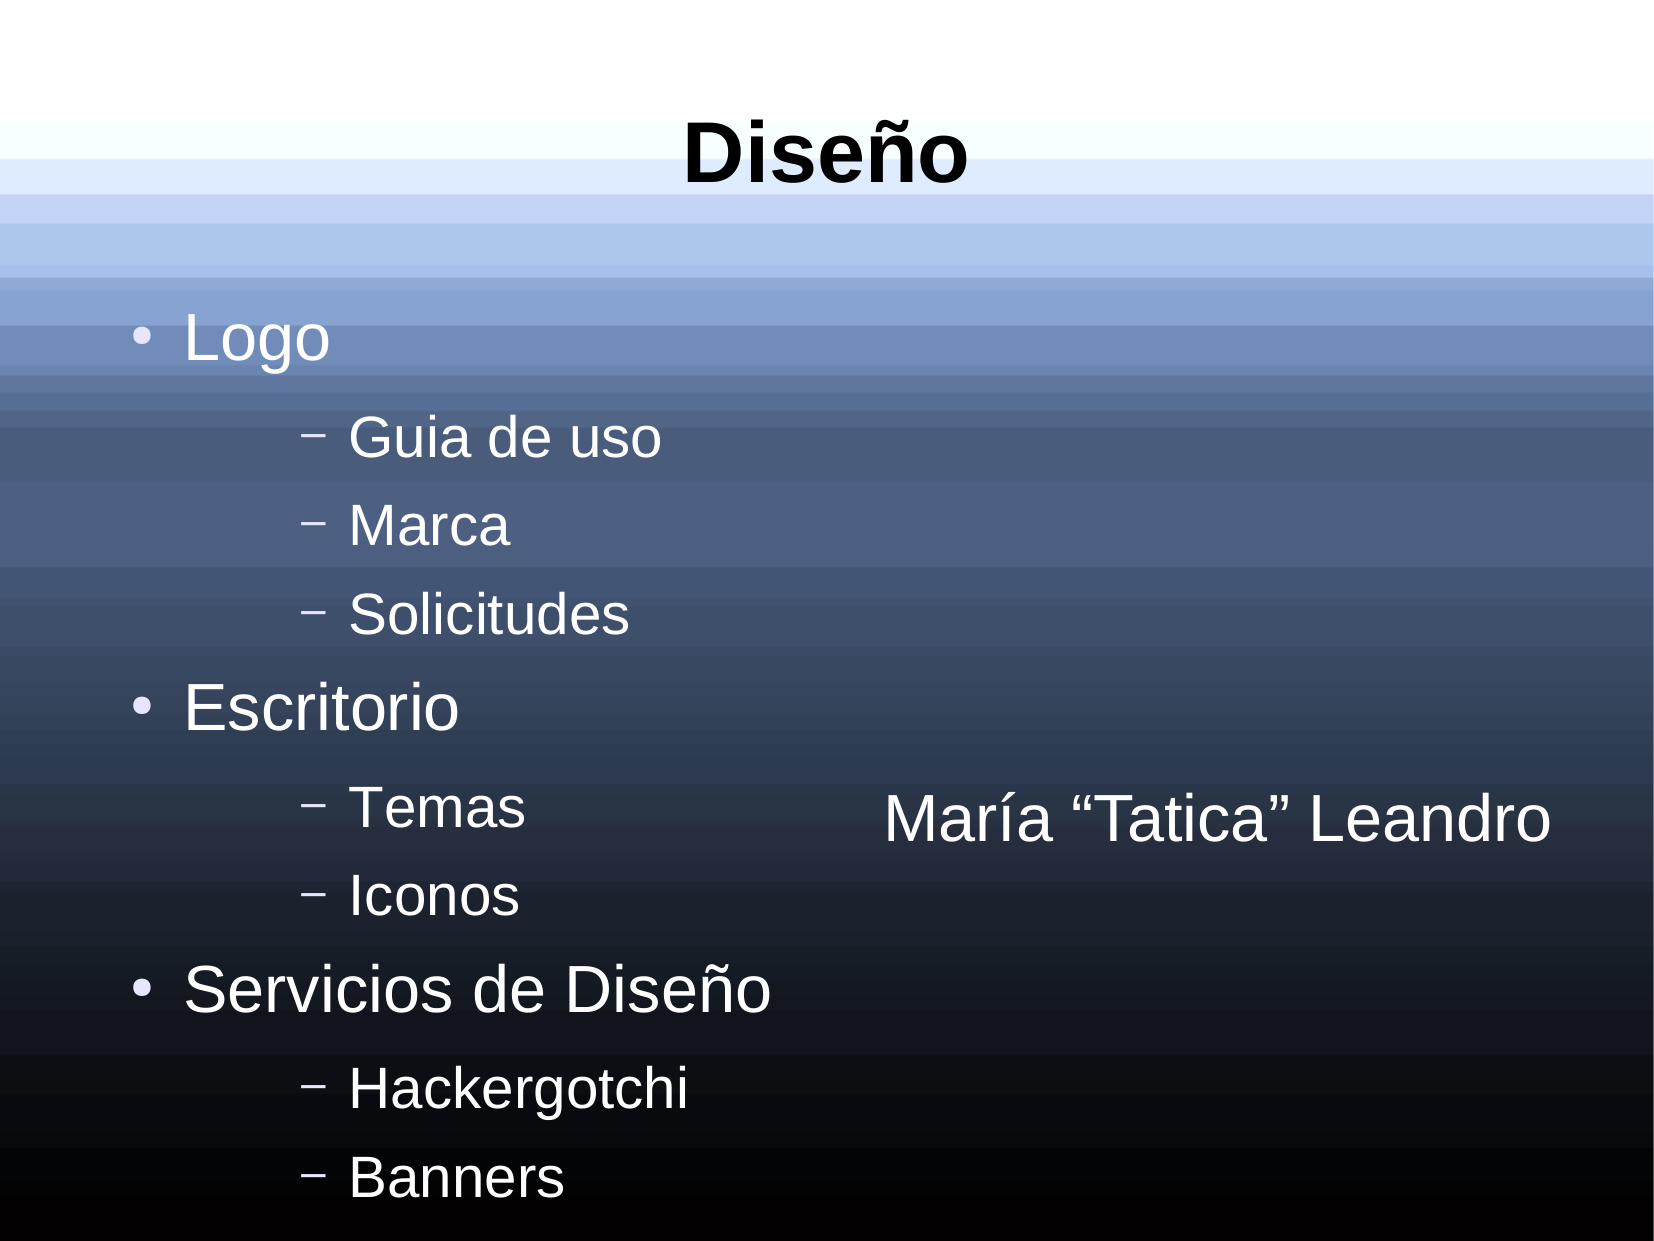

# Diseño
Logo
Guia de uso
Marca
Solicitudes
Escritorio
Temas
Iconos
Servicios de Diseño
Hackergotchi
Banners
María “Tatica” Leandro